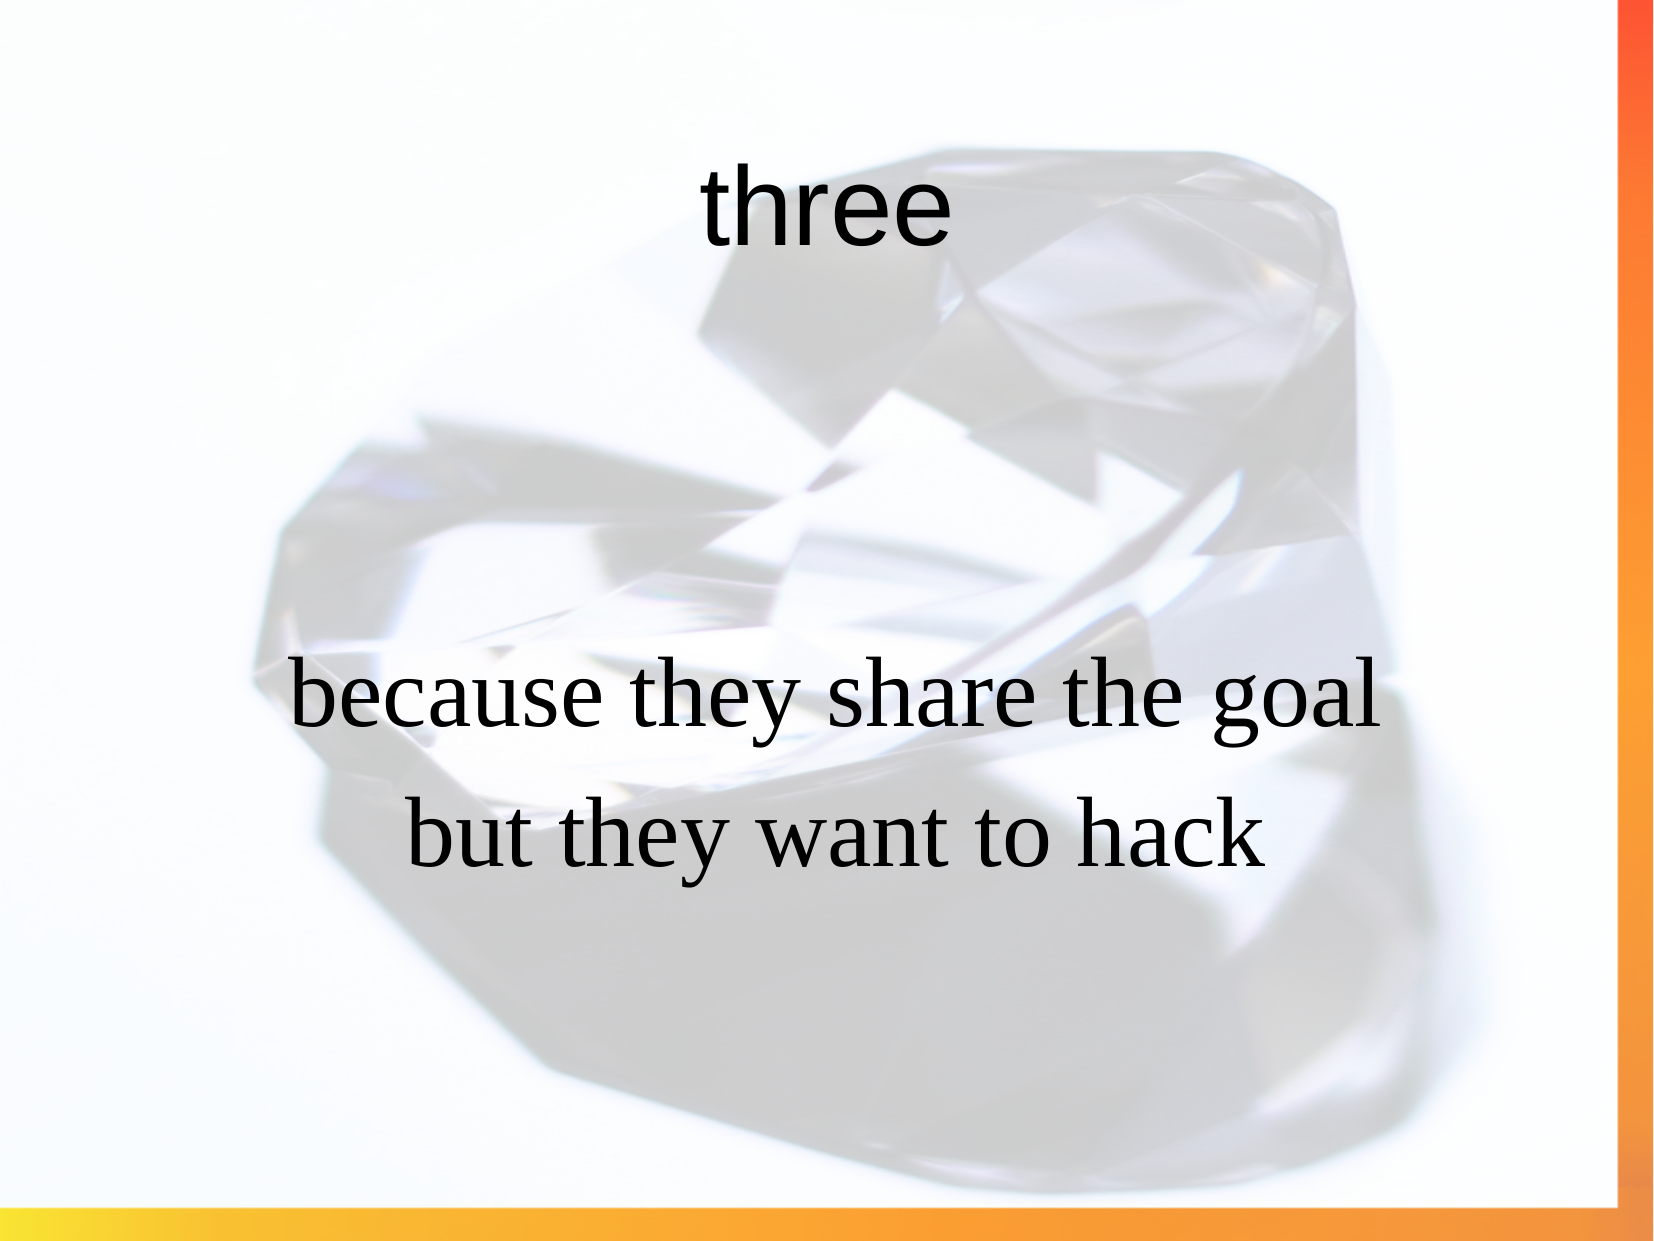

three
# because they share the goal
but they want to hack